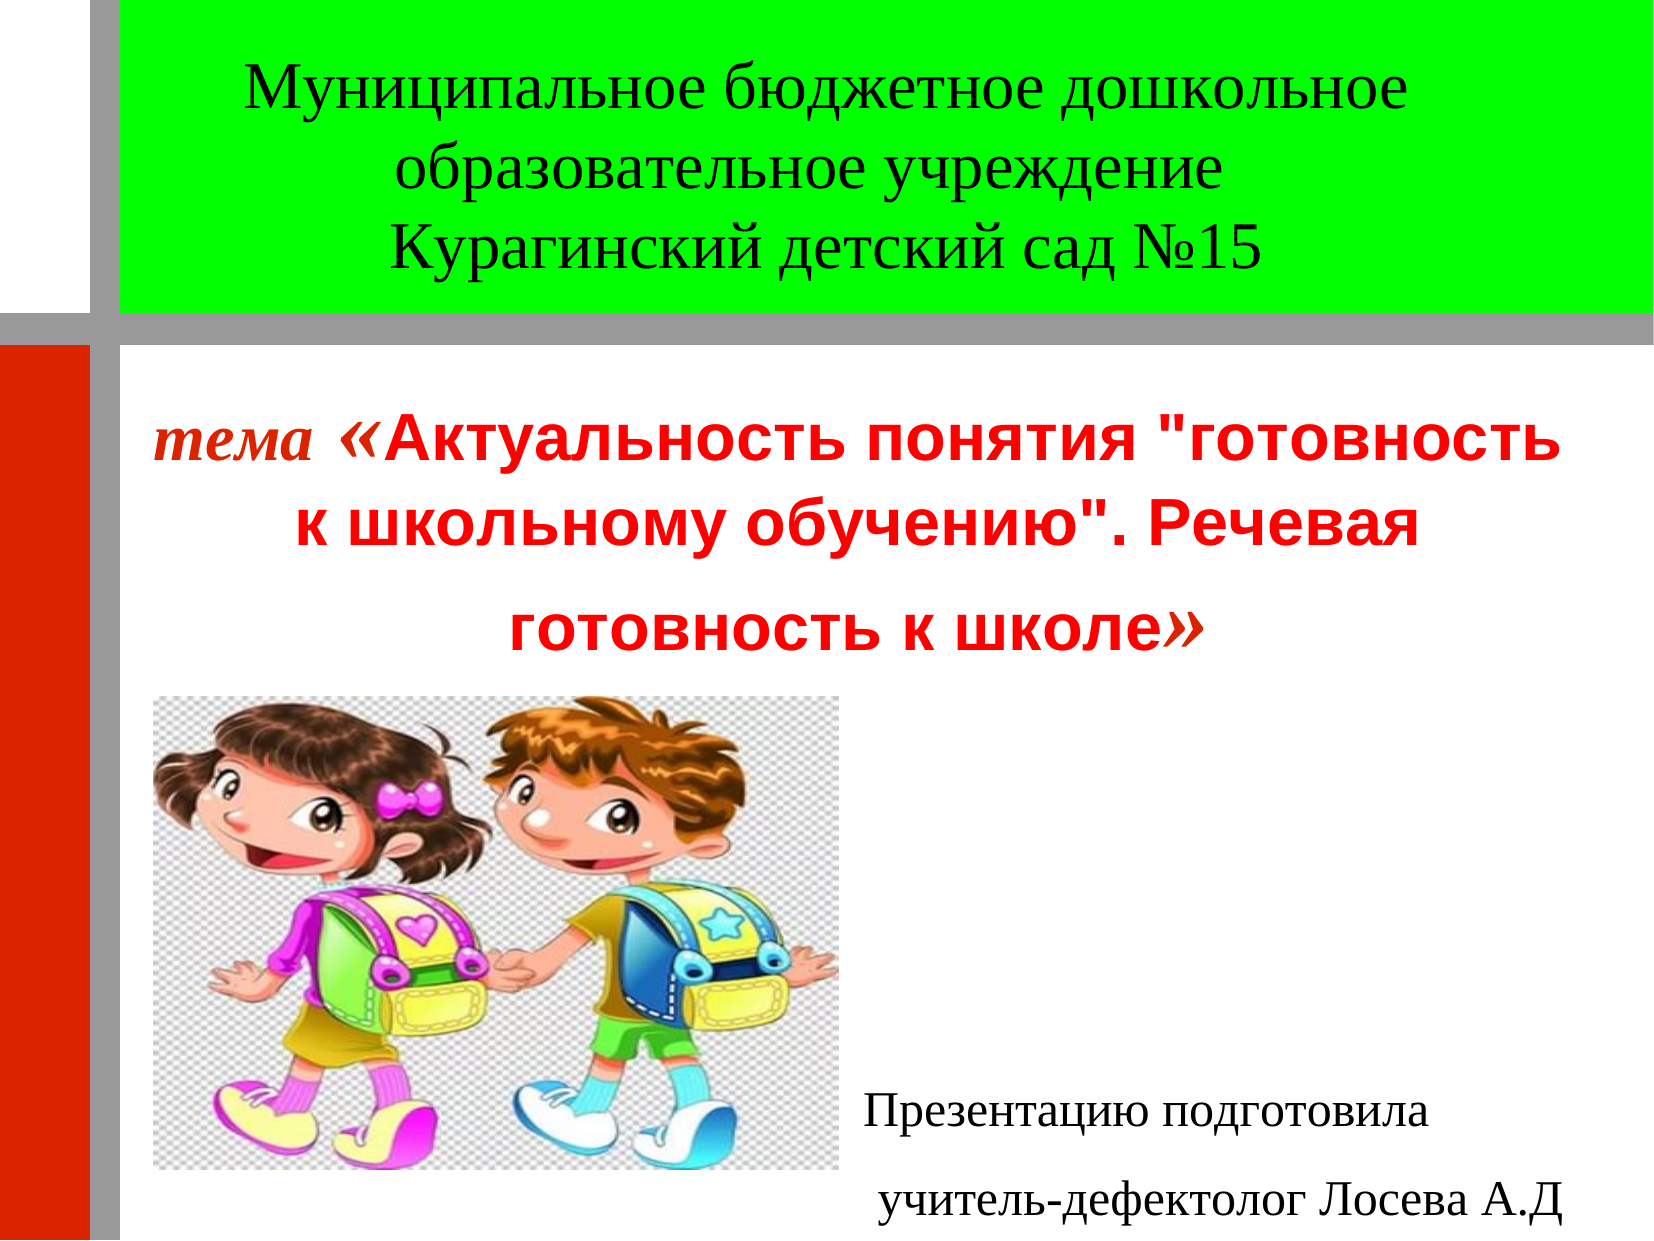

# Муниципальное бюджетное дошкольное образовательное учреждение Курагинский детский сад №15
тема «Актуальность понятия "готовность к школьному обучению". Речевая готовность к школе»
 Презентацию подготовила
учитель-дефектолог Лосева А.Д